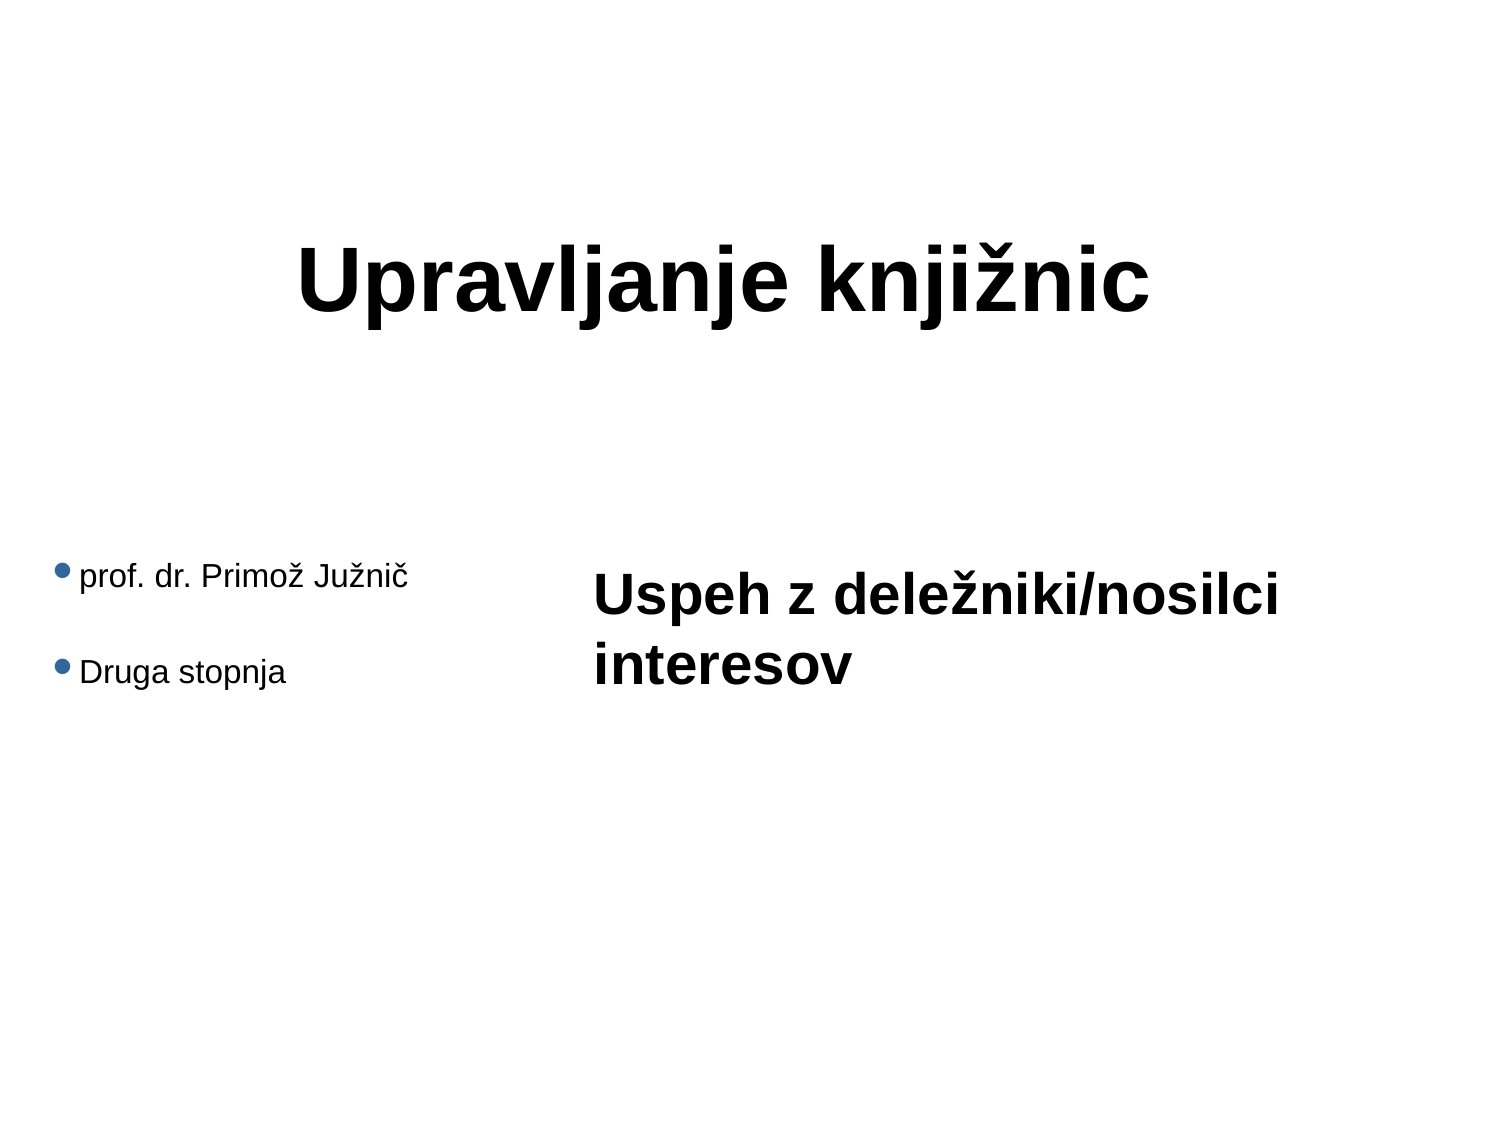

Upravljanje knjižnic
Uspeh z deležniki/nosilci interesov
# prof. dr. Primož Južnič
Druga stopnja